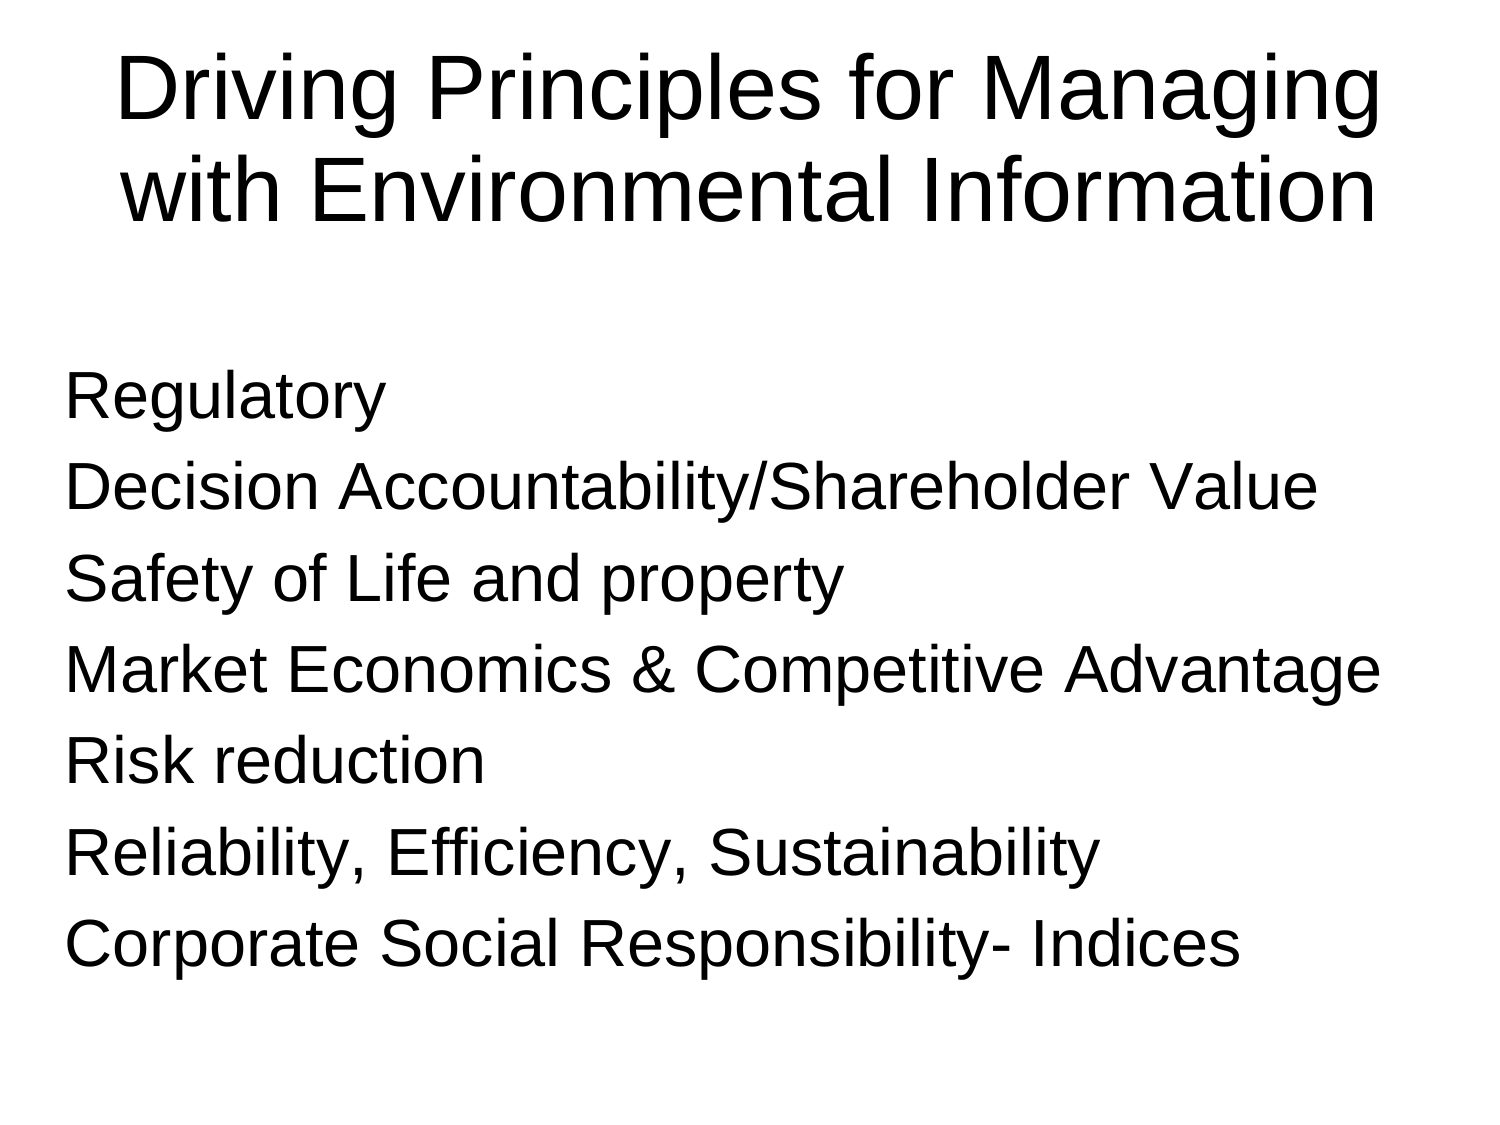

# Driving Principles for Managing with Environmental Information
Regulatory
Decision Accountability/Shareholder Value
Safety of Life and property
Market Economics & Competitive Advantage
Risk reduction
Reliability, Efficiency, Sustainability
Corporate Social Responsibility- Indices